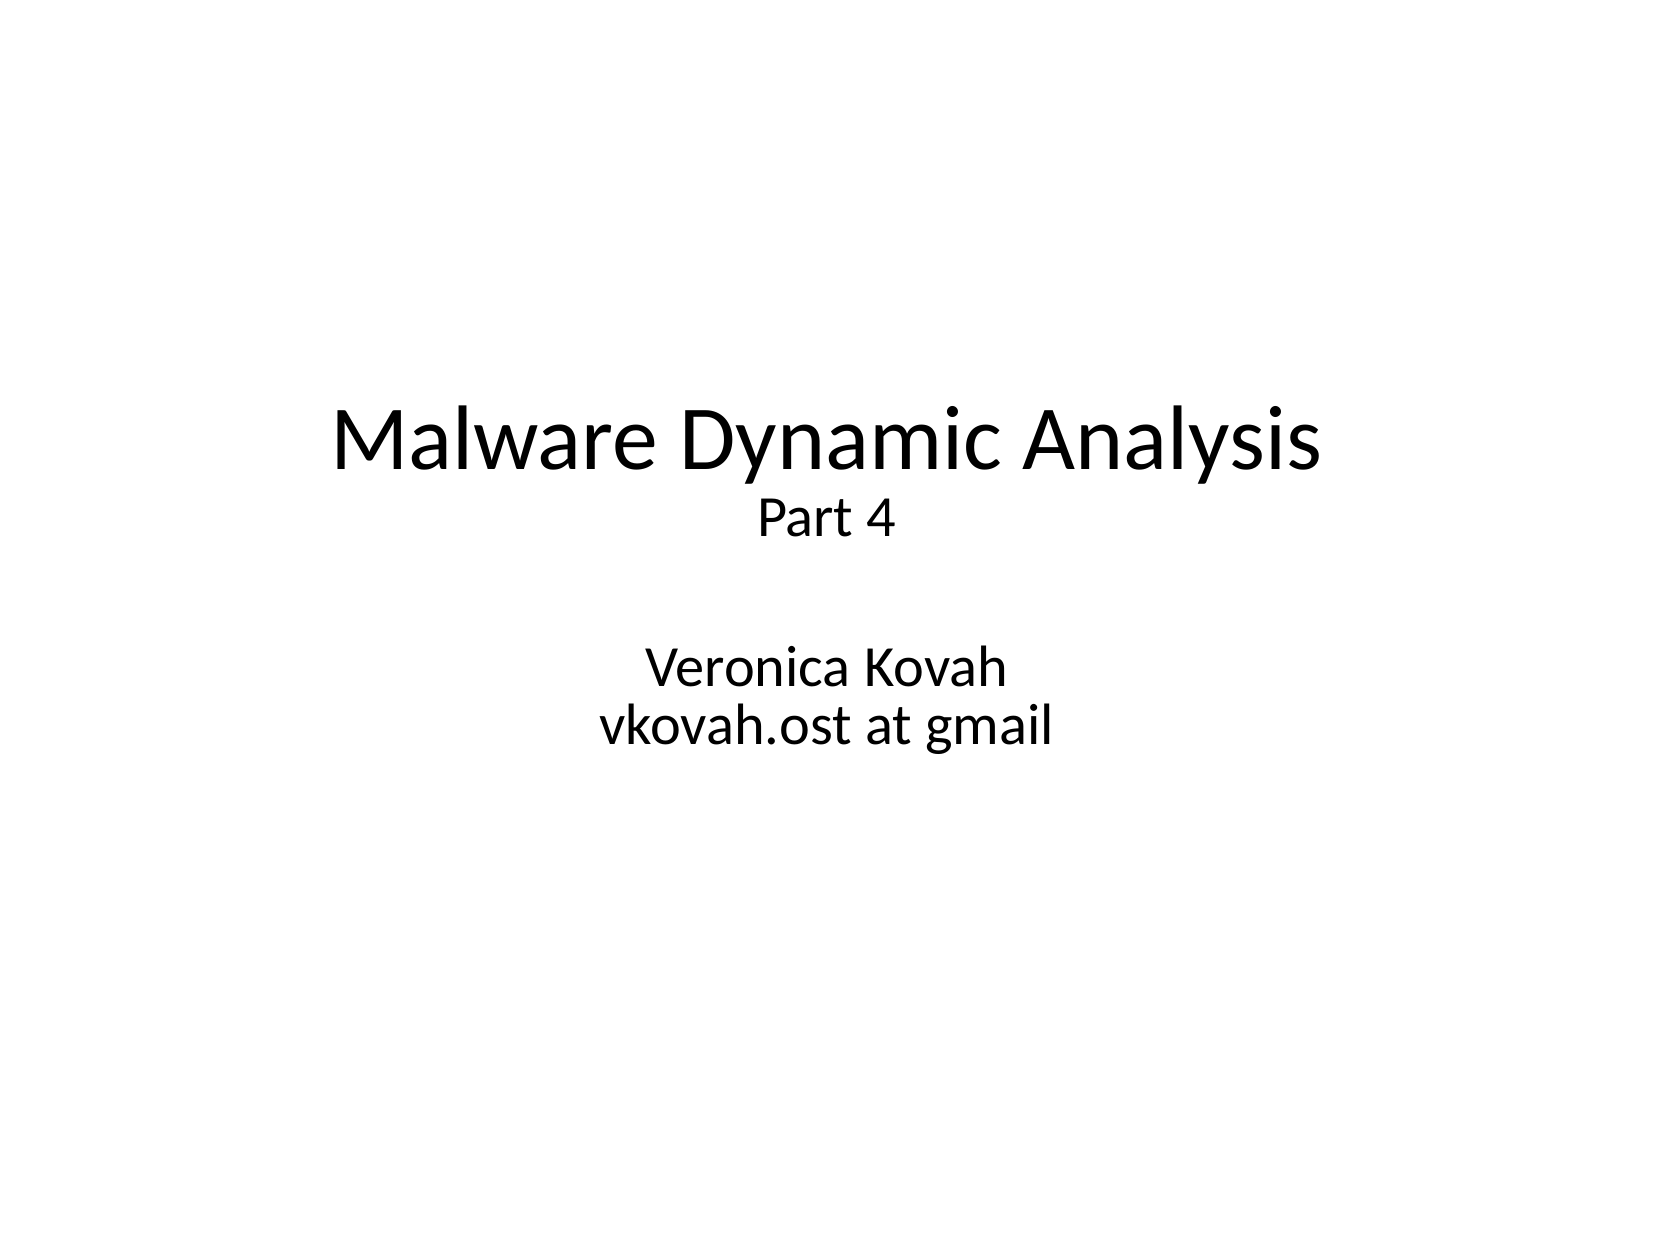

# Malware Dynamic Analysis
Part 4
Veronica Kovah
vkovah.ost at gmail